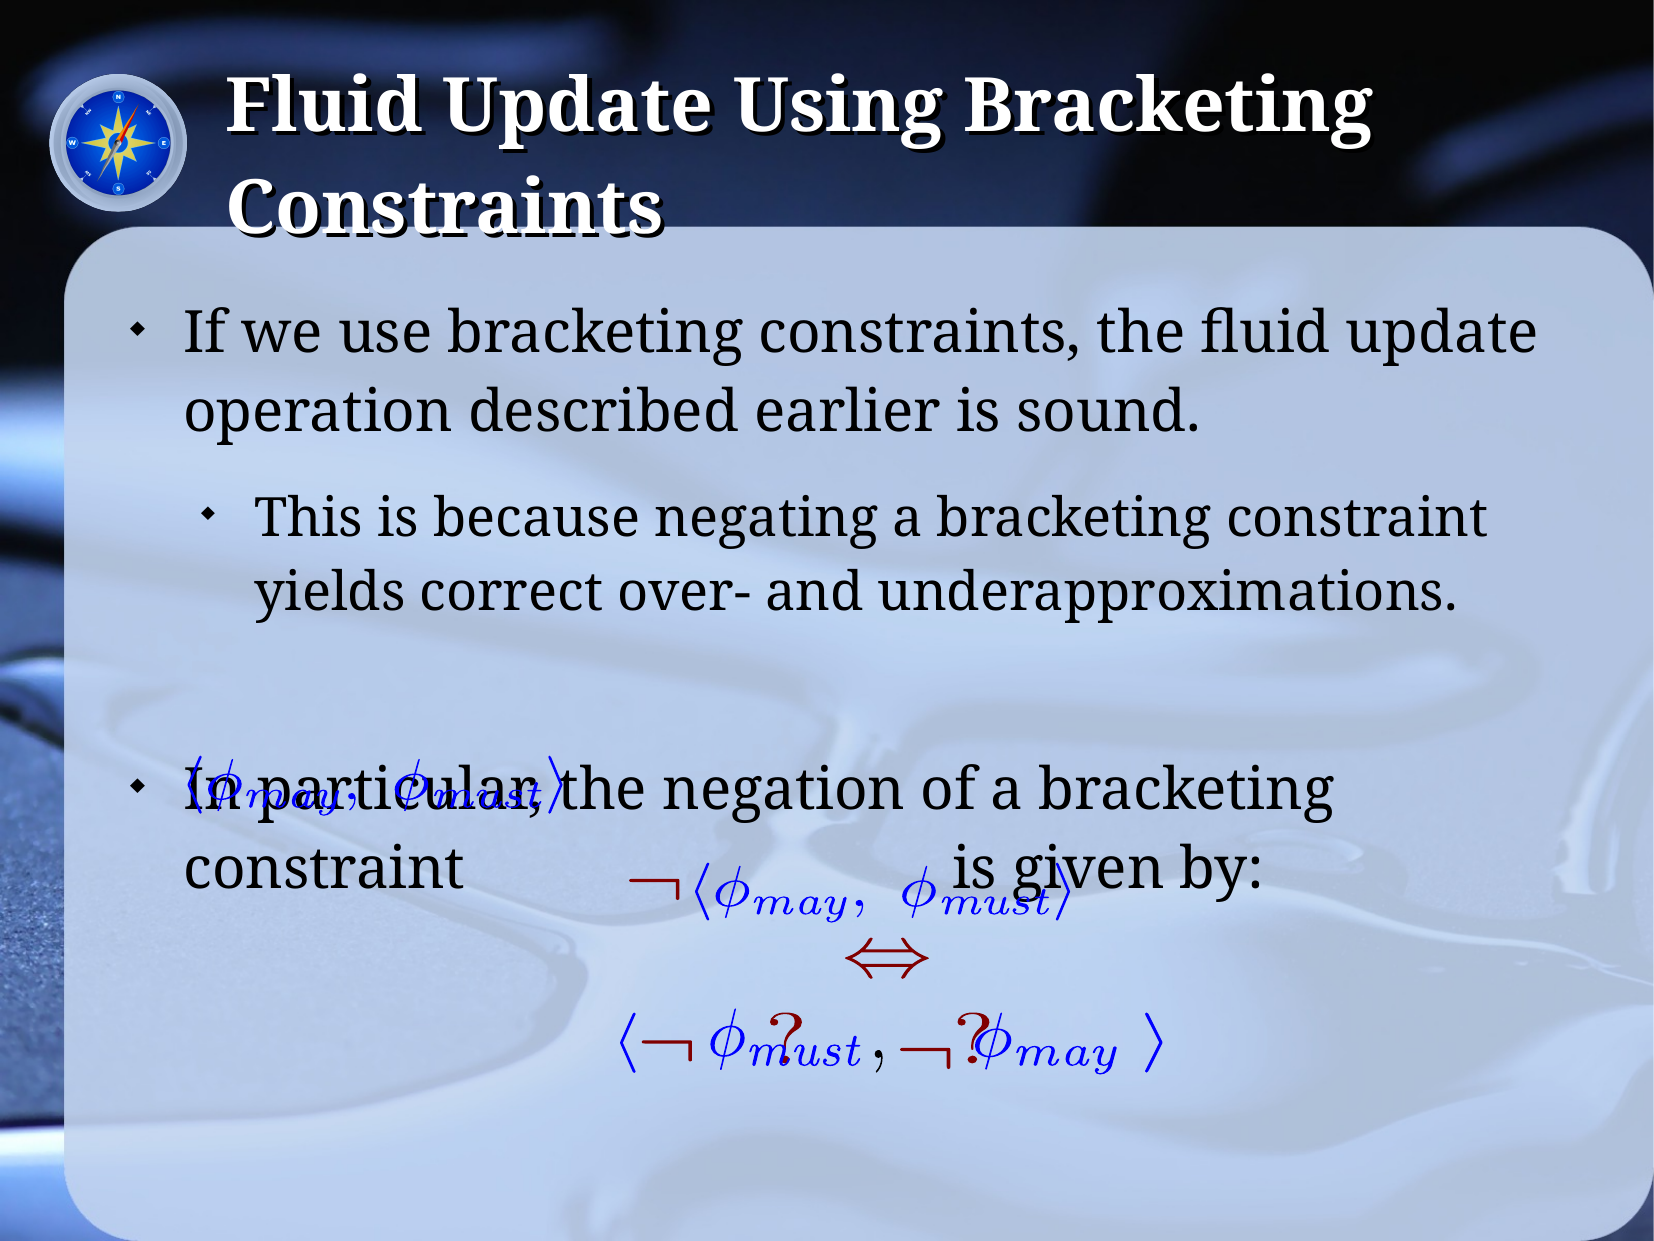

# Fluid Update Using Bracketing Constraints
If we use bracketing constraints, the fluid update operation described earlier is sound.
This is because negating a bracketing constraint yields correct over- and underapproximations.
In particular, the negation of a bracketing constraint is given by: